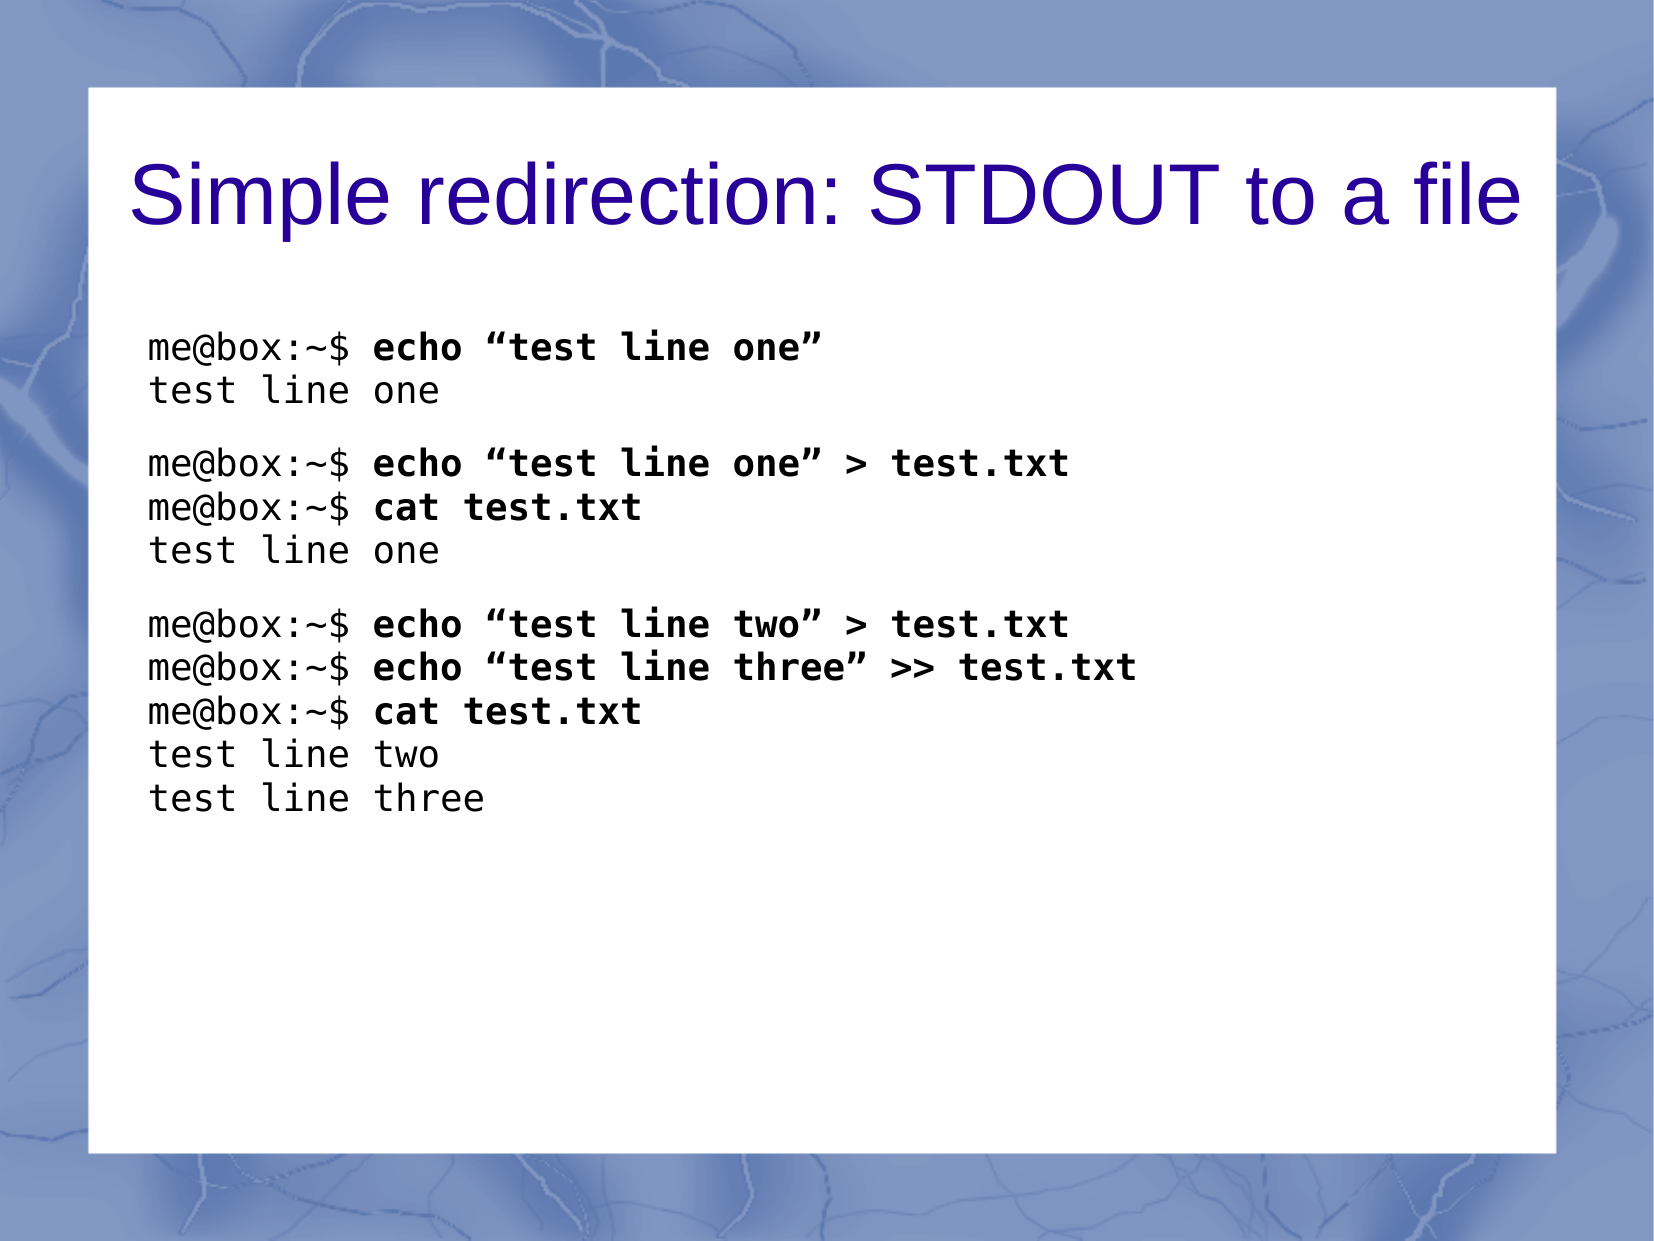

# Simple redirection: STDOUT to a file
me@box:~$ echo “test line one”
test line one
me@box:~$ echo “test line one” > test.txt
me@box:~$ cat test.txt
test line one
me@box:~$ echo “test line two” > test.txt
me@box:~$ echo “test line three” >> test.txt
me@box:~$ cat test.txt
test line two
test line three